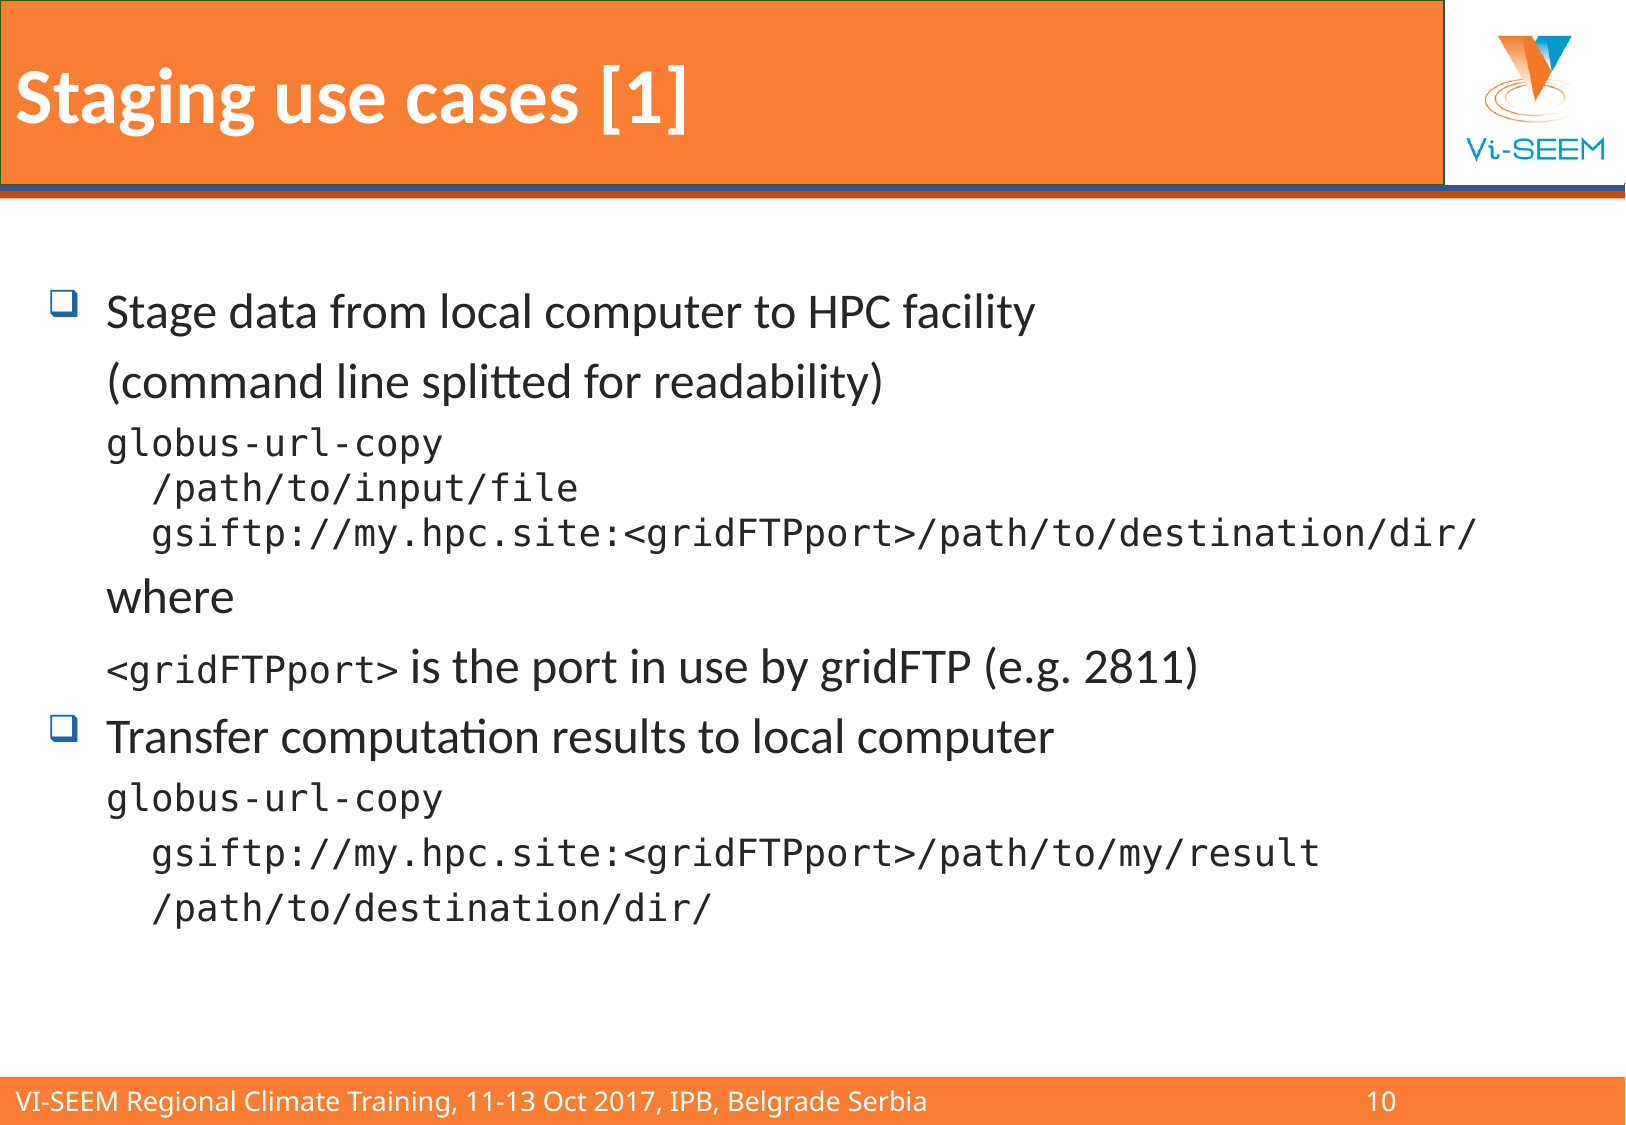

# Staging use cases [1]
Stage data from local computer to HPC facility
(command line splitted for readability)
globus-url-copy
 /path/to/input/file
 gsiftp://my.hpc.site:<gridFTPport>/path/to/destination/dir/
where
<gridFTPport> is the port in use by gridFTP (e.g. 2811)
Transfer computation results to local computer
globus-url-copy
 gsiftp://my.hpc.site:<gridFTPport>/path/to/my/result
 /path/to/destination/dir/
VI-SEEM Regional Climate Training, 11-13 Oct 2017, IPB, Belgrade Serbia